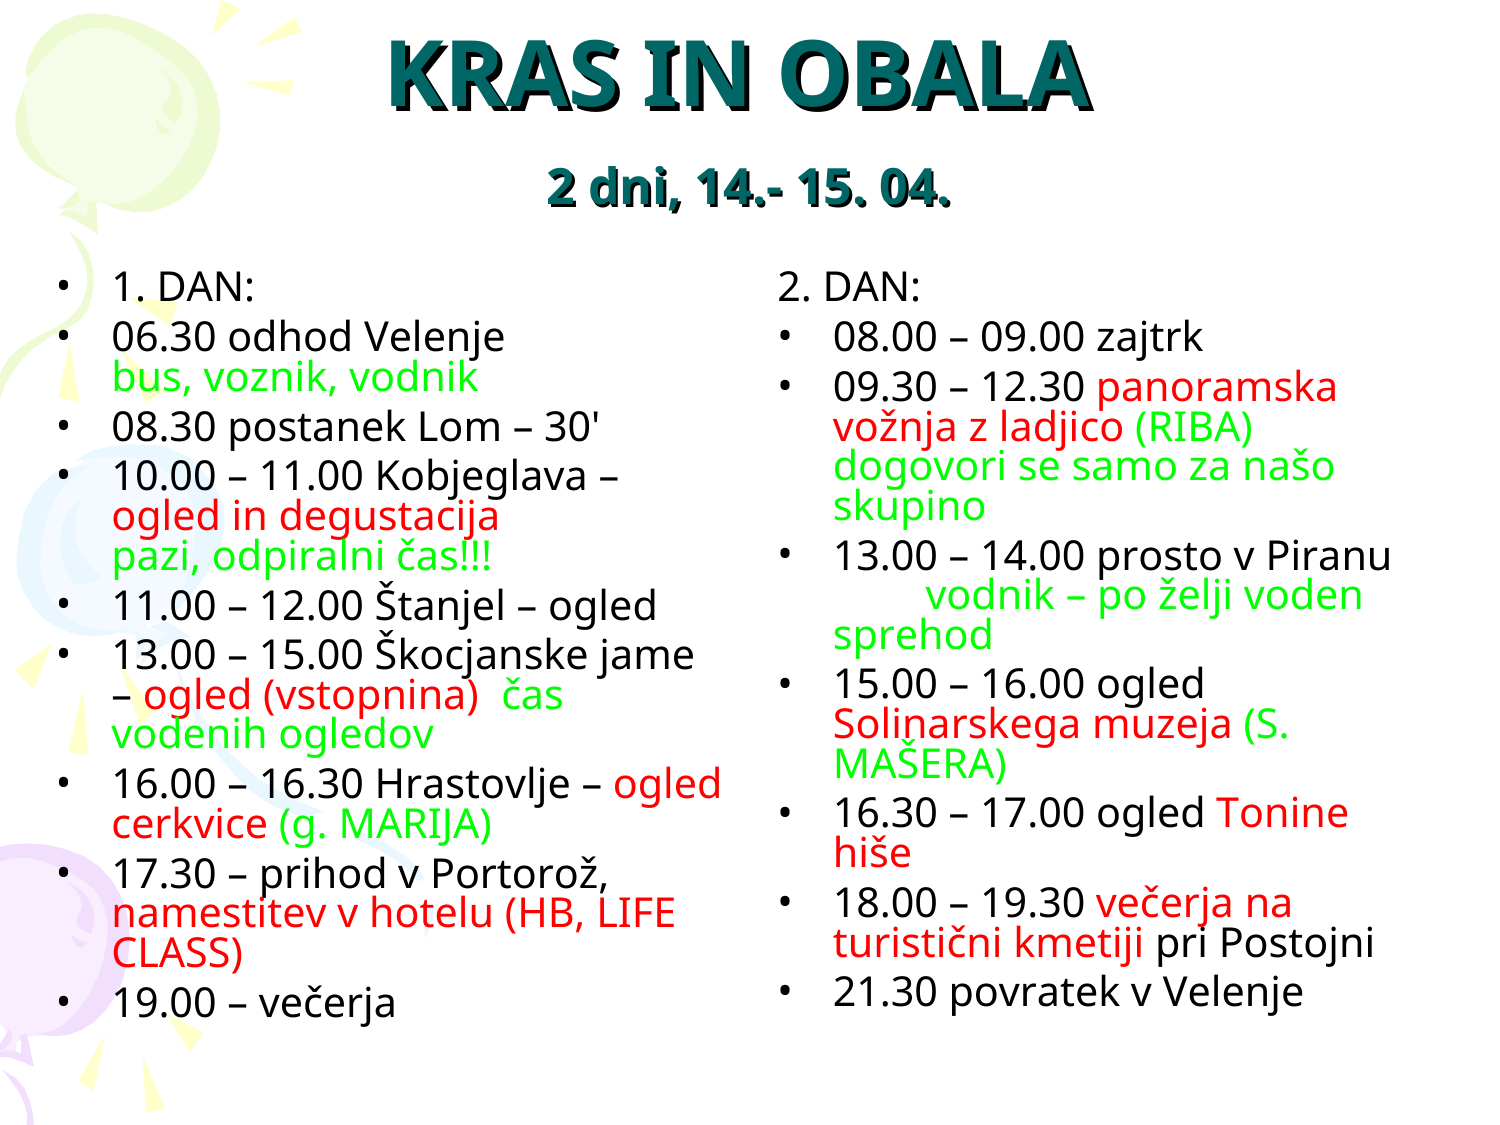

# KRAS IN OBALA 2 dni, 14.- 15. 04.
1. DAN:
06.30 odhod Velenje		bus, voznik, vodnik
08.30 postanek Lom – 30'
10.00 – 11.00 Kobjeglava – ogled in degustacija 	pazi, odpiralni čas!!!
11.00 – 12.00 Štanjel – ogled
13.00 – 15.00 Škocjanske jame – ogled (vstopnina)	čas vodenih ogledov
16.00 – 16.30 Hrastovlje – ogled cerkvice (g. MARIJA)
17.30 – prihod v Portorož, namestitev v hotelu (HB, LIFE CLASS)
19.00 – večerja
2. DAN:
08.00 – 09.00 zajtrk
09.30 – 12.30 panoramska vožnja z ladjico (RIBA)	dogovori se samo za našo skupino
13.00 – 14.00 prosto v Piranu	vodnik – po želji voden sprehod
15.00 – 16.00 ogled Solinarskega muzeja (S. MAŠERA)
16.30 – 17.00 ogled Tonine hiše
18.00 – 19.30 večerja na turistični kmetiji pri Postojni
21.30 povratek v Velenje